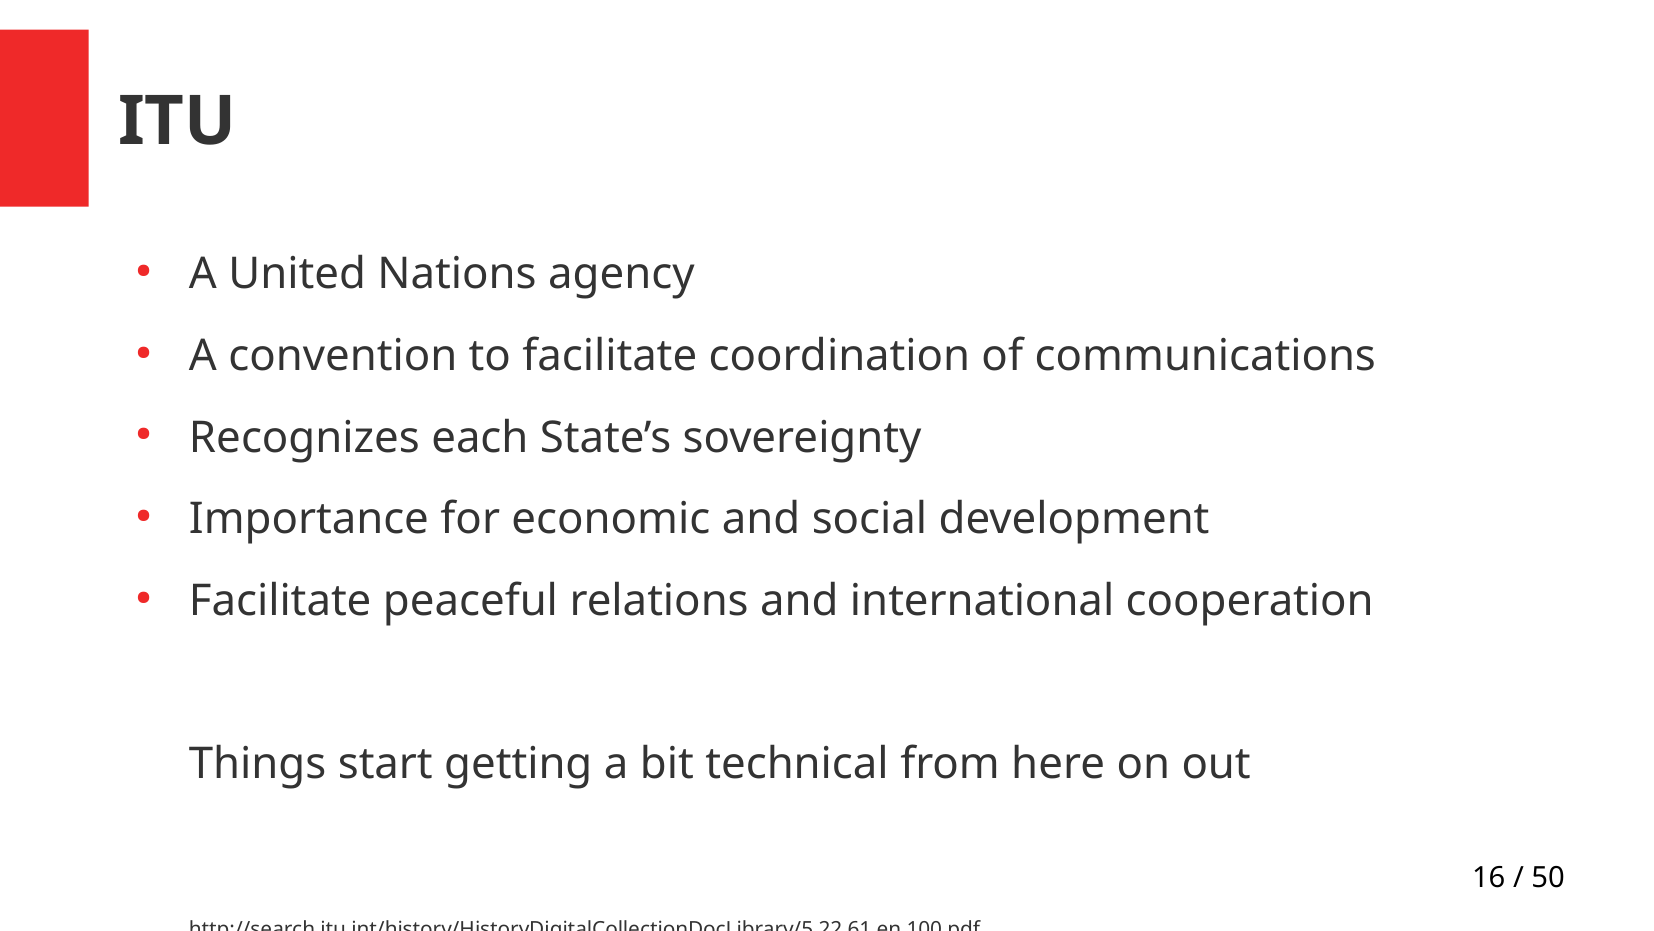

# ITU
A United Nations agency
A convention to facilitate coordination of communications
Recognizes each State’s sovereignty
Importance for economic and social development
Facilitate peaceful relations and international cooperation
Things start getting a bit technical from here on out
http://search.itu.int/history/HistoryDigitalCollectionDocLibrary/5.22.61.en.100.pdf
16